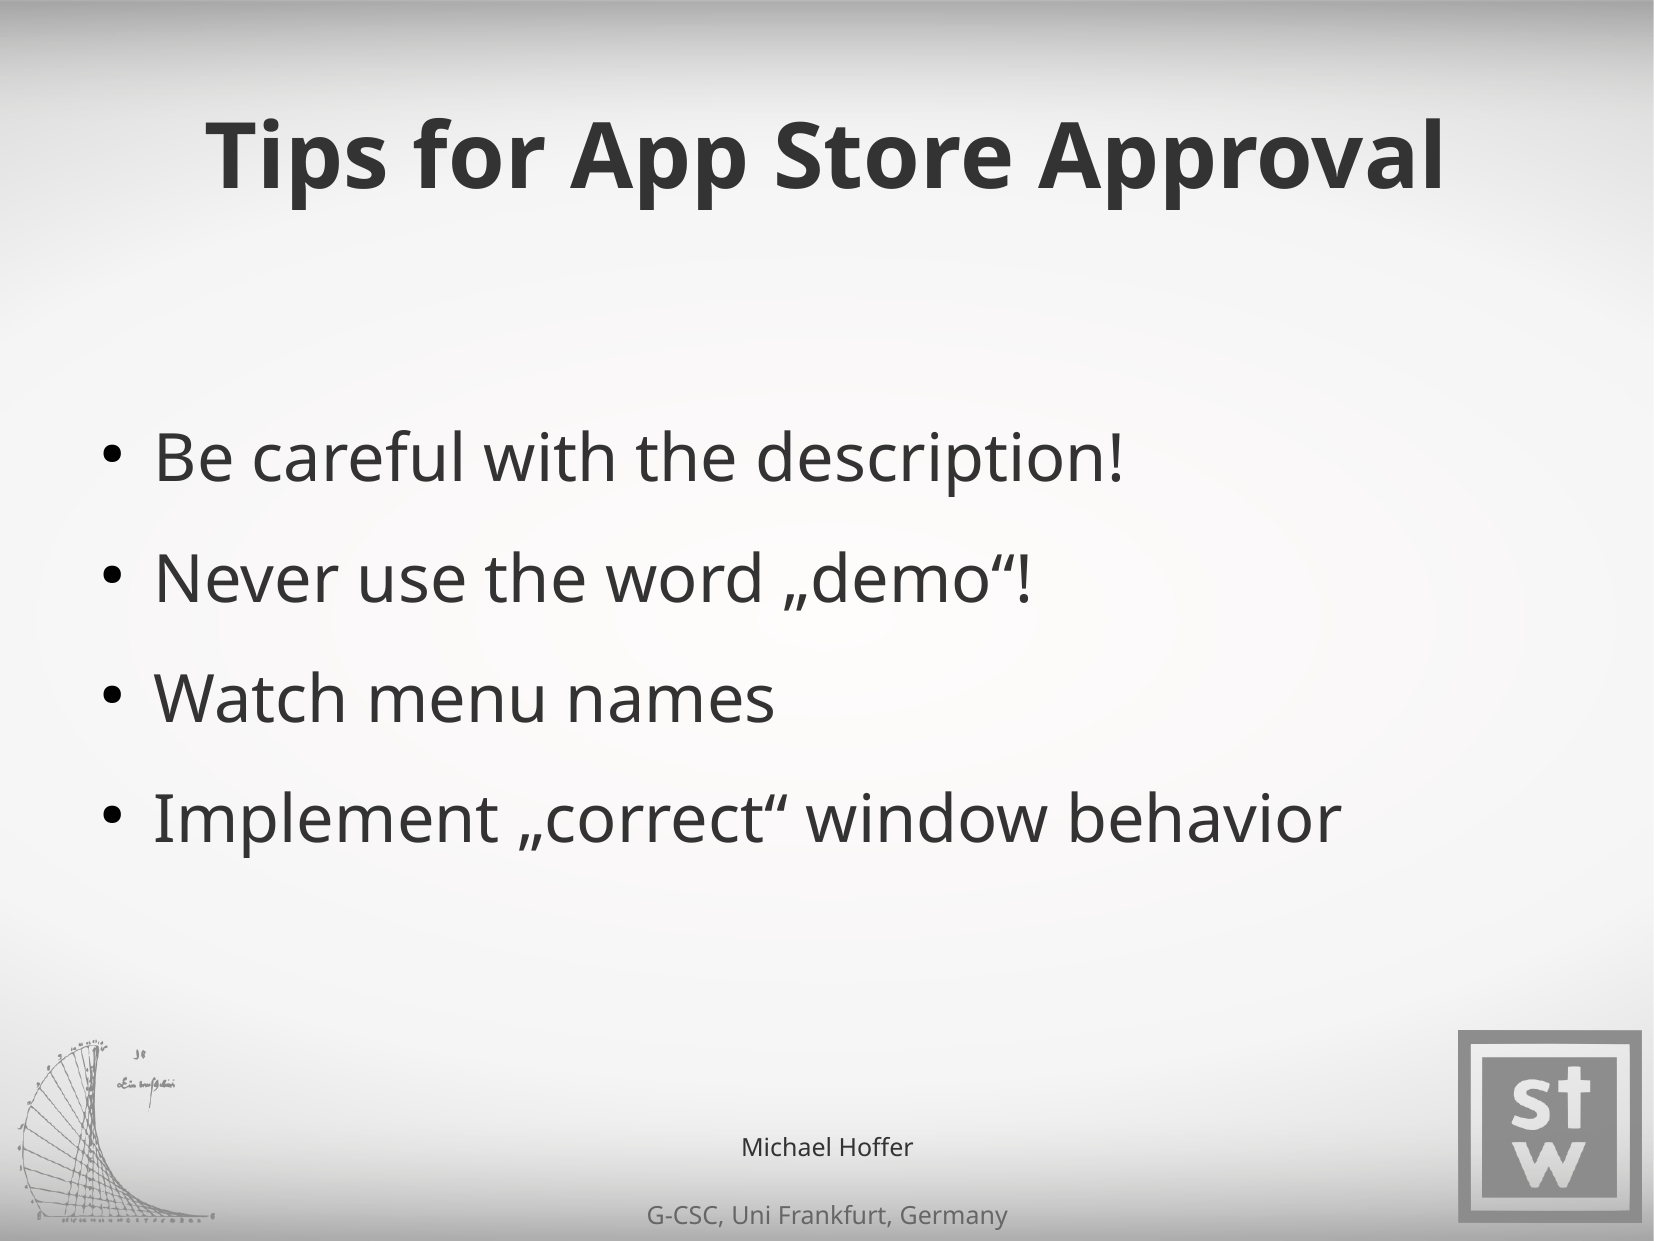

# Tips for App Store Approval
Be careful with the description!
Never use the word „demo“!
Watch menu names
Implement „correct“ window behavior